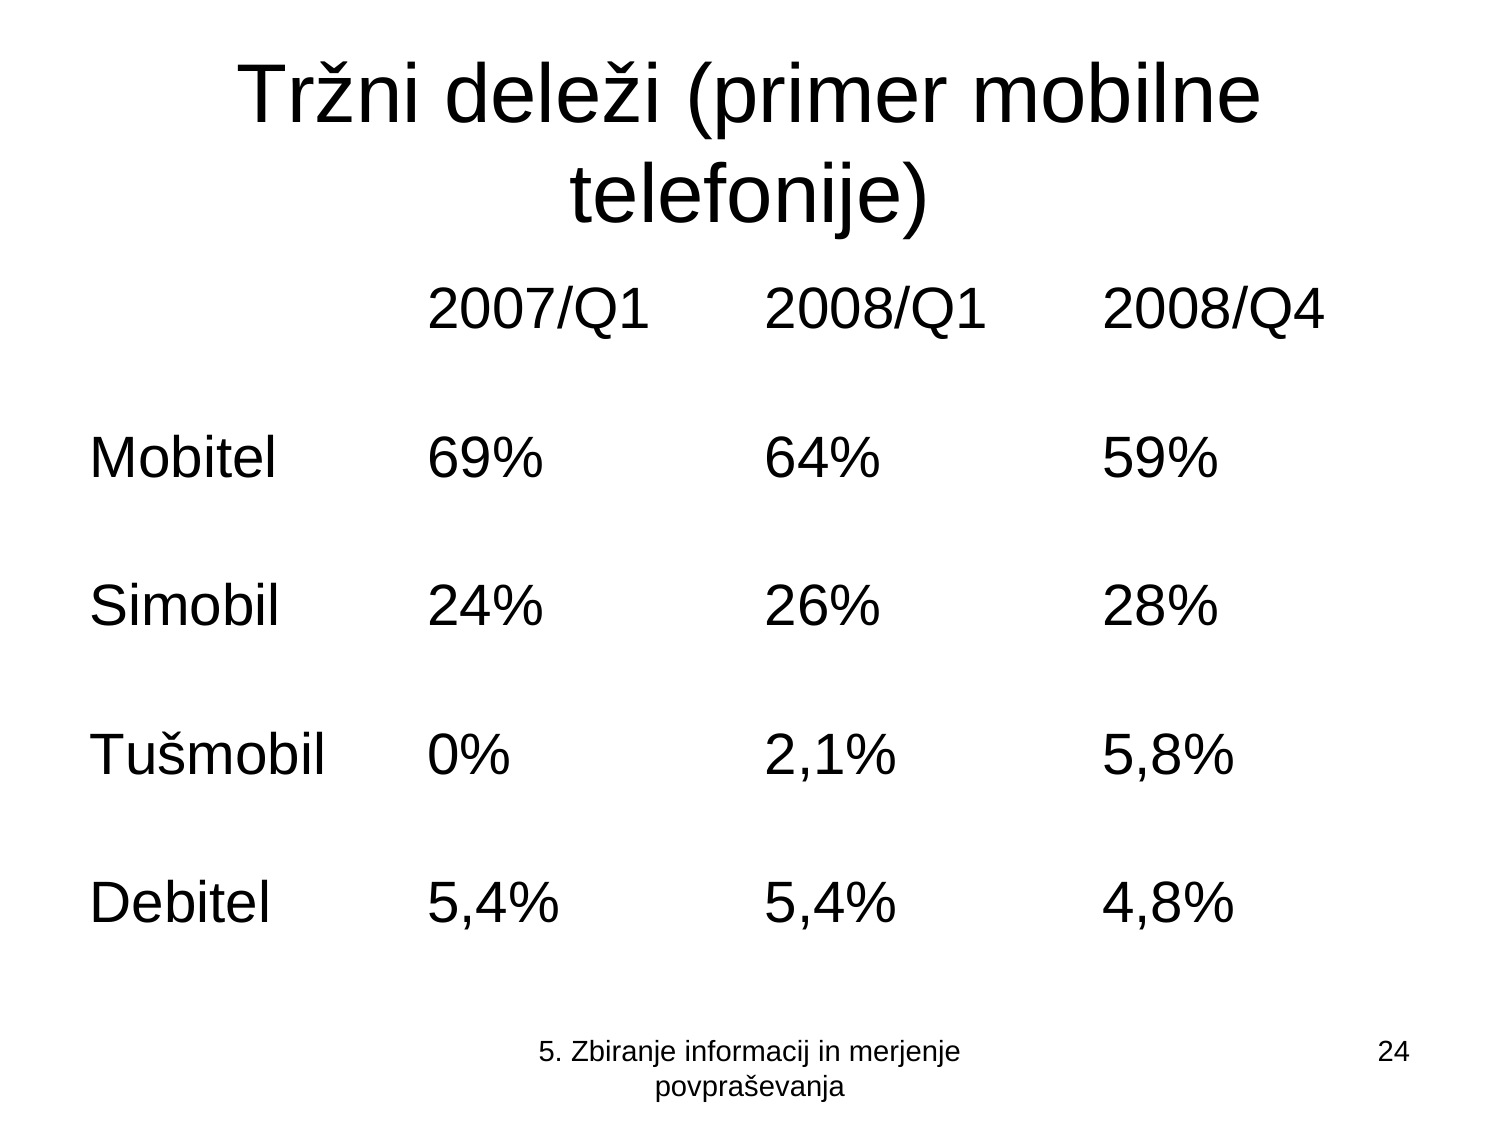

# Tržni deleži (primer mobilne telefonije)
| | 2007/Q1 | 2008/Q1 | 2008/Q4 |
| --- | --- | --- | --- |
| Mobitel | 69% | 64% | 59% |
| Simobil | 24% | 26% | 28% |
| Tušmobil | 0% | 2,1% | 5,8% |
| Debitel | 5,4% | 5,4% | 4,8% |
5. Zbiranje informacij in merjenje povpraševanja